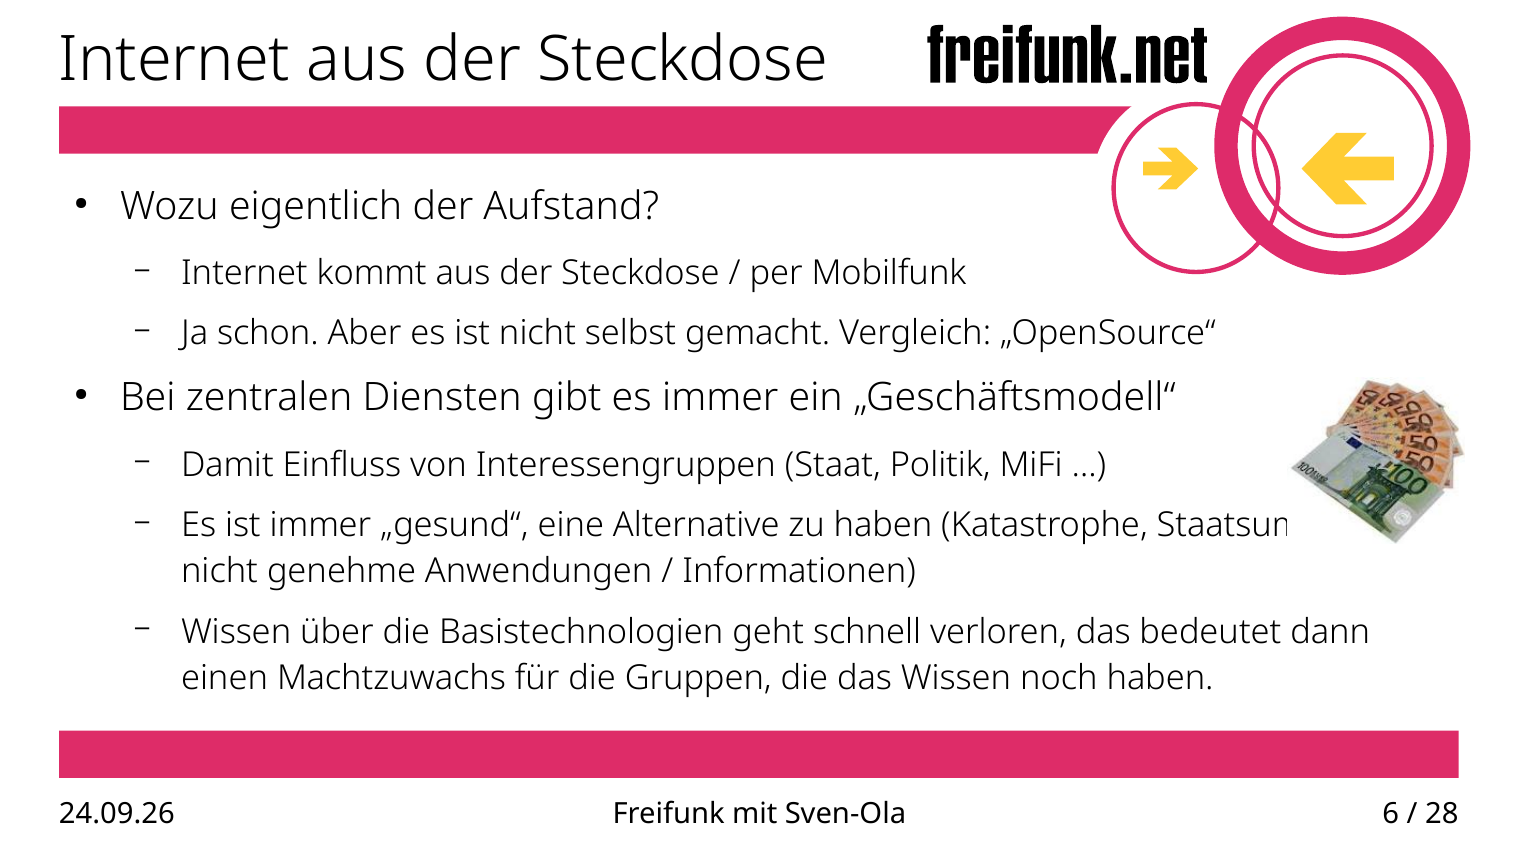

# Internet aus der Steckdose
Wozu eigentlich der Aufstand?
Internet kommt aus der Steckdose / per Mobilfunk
Ja schon. Aber es ist nicht selbst gemacht. Vergleich: „OpenSource“
Bei zentralen Diensten gibt es immer ein „Geschäftsmodell“
Damit Einfluss von Interessengruppen (Staat, Politik, MiFi …)
Es ist immer „gesund“, eine Alternative zu haben (Katastrophe, Staatsumsturz, nicht genehme Anwendungen / Informationen)
Wissen über die Basistechnologien geht schnell verloren, das bedeutet dann einen Machtzuwachs für die Gruppen, die das Wissen noch haben.
Freifunk mit Sven-Ola
6